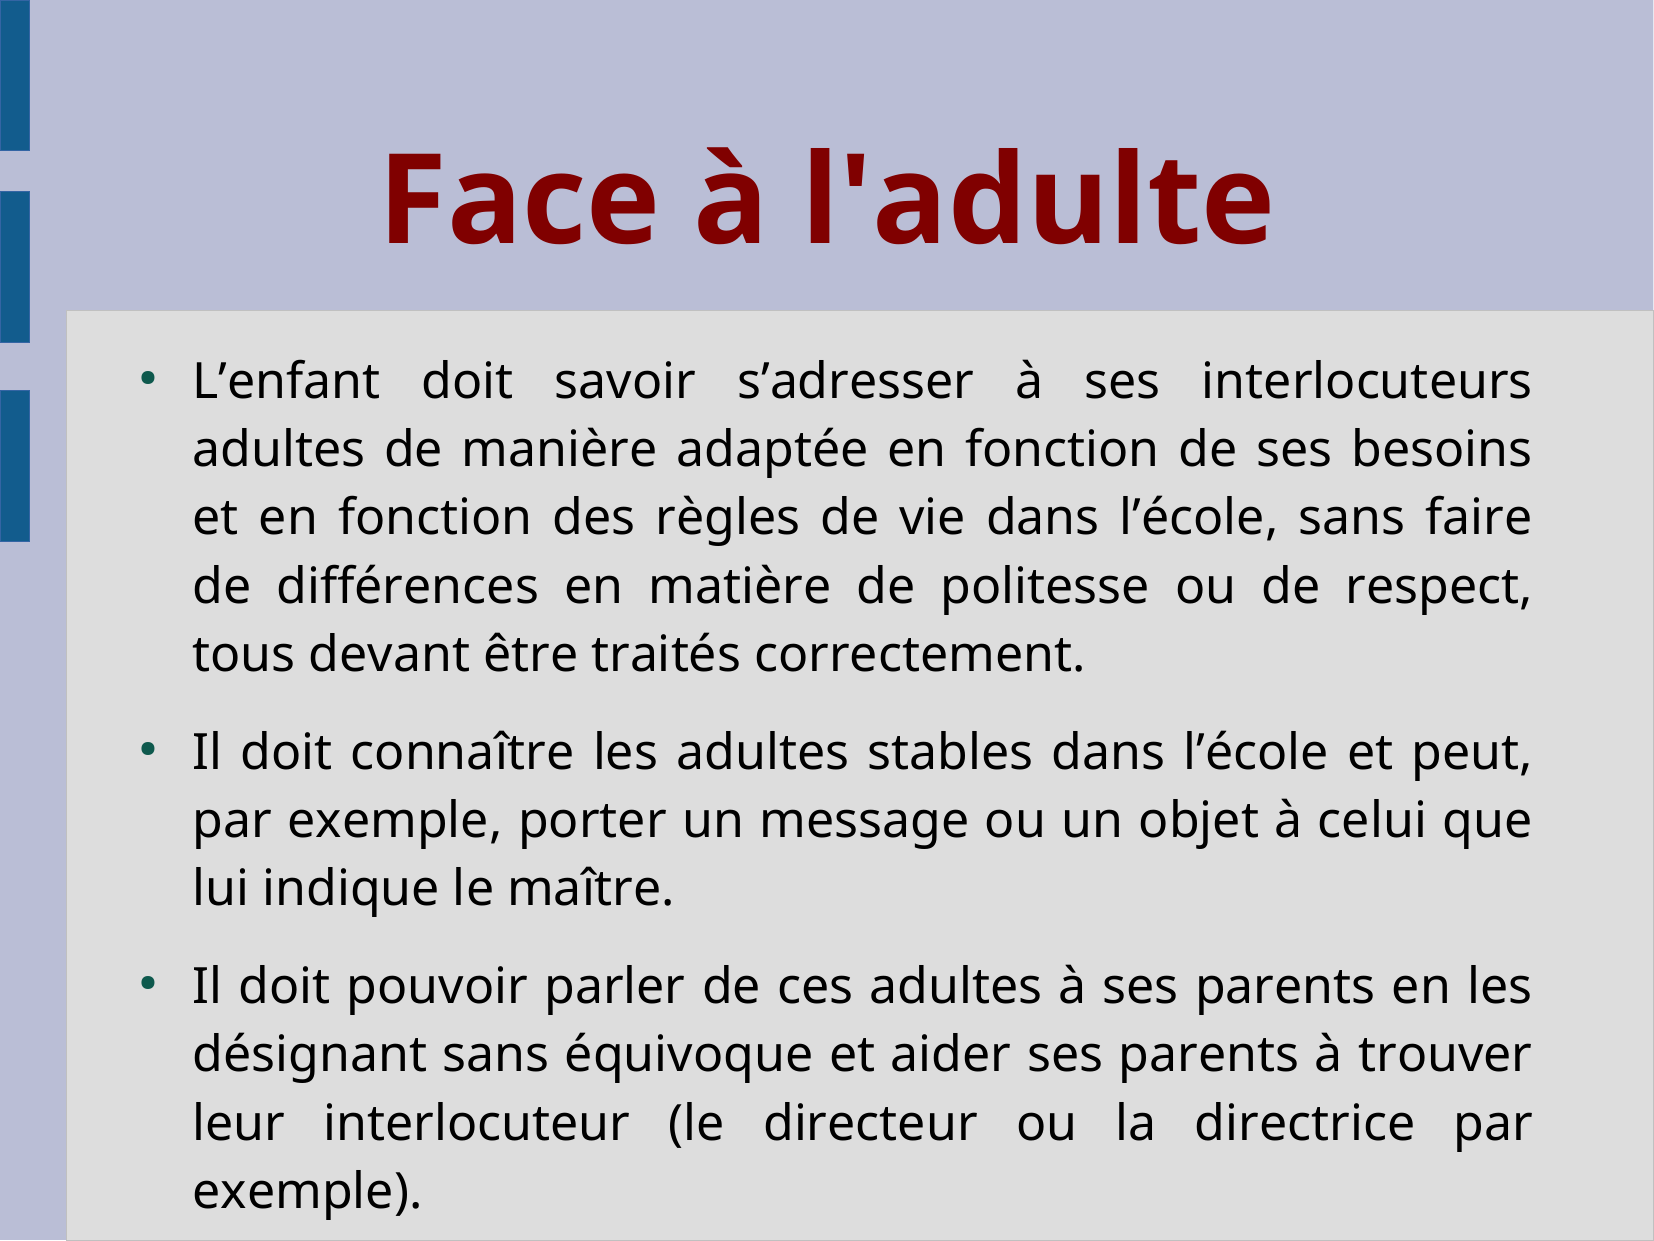

# Face à l'adulte
L’enfant doit savoir s’adresser à ses interlocuteurs adultes de manière adaptée en fonction de ses besoins et en fonction des règles de vie dans l’école, sans faire de différences en matière de politesse ou de respect, tous devant être traités correctement.
Il doit connaître les adultes stables dans l’école et peut, par exemple, porter un message ou un objet à celui que lui indique le maître.
Il doit pouvoir parler de ces adultes à ses parents en les désignant sans équivoque et aider ses parents à trouver leur interlocuteur (le directeur ou la directrice par exemple).